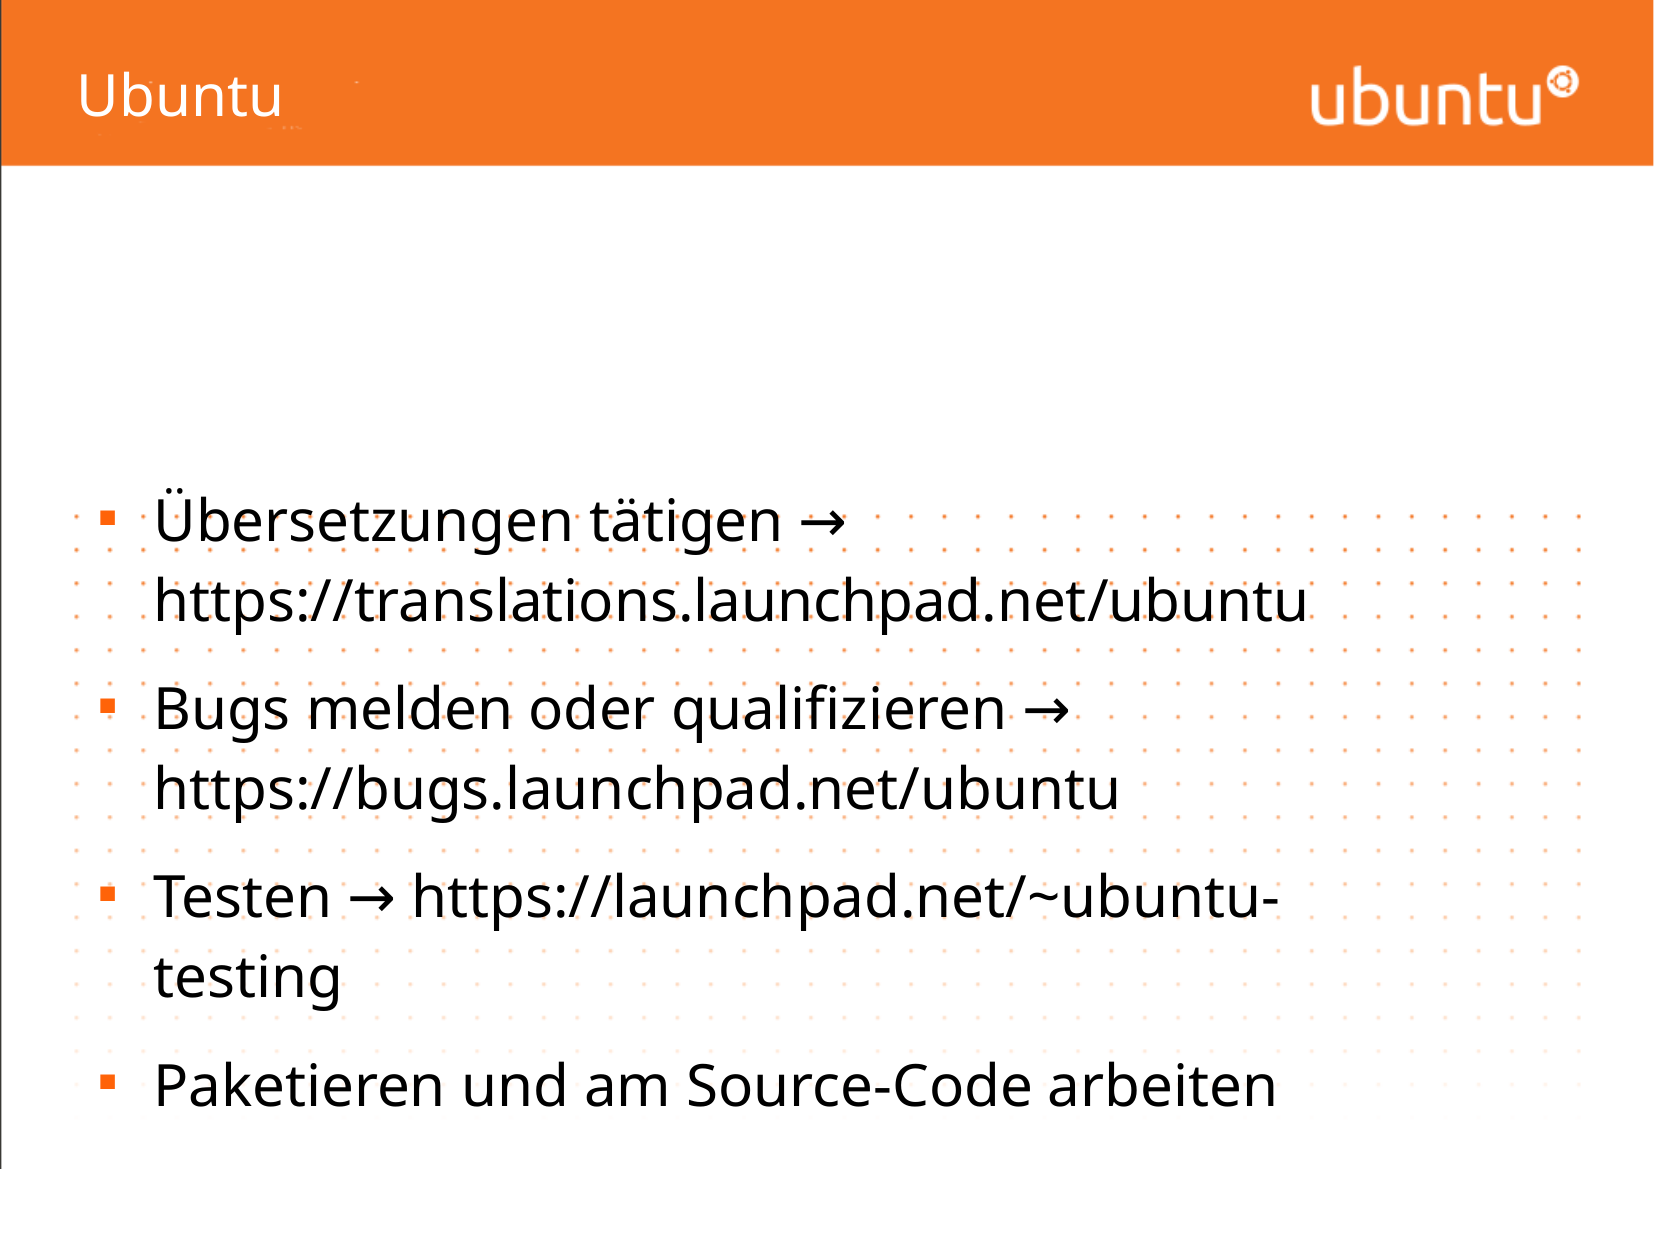

# Ubuntu
Übersetzungen tätigen → https://translations.launchpad.net/ubuntu
Bugs melden oder qualifizieren → https://bugs.launchpad.net/ubuntu
Testen → https://launchpad.net/~ubuntu-testing
Paketieren und am Source-Code arbeiten